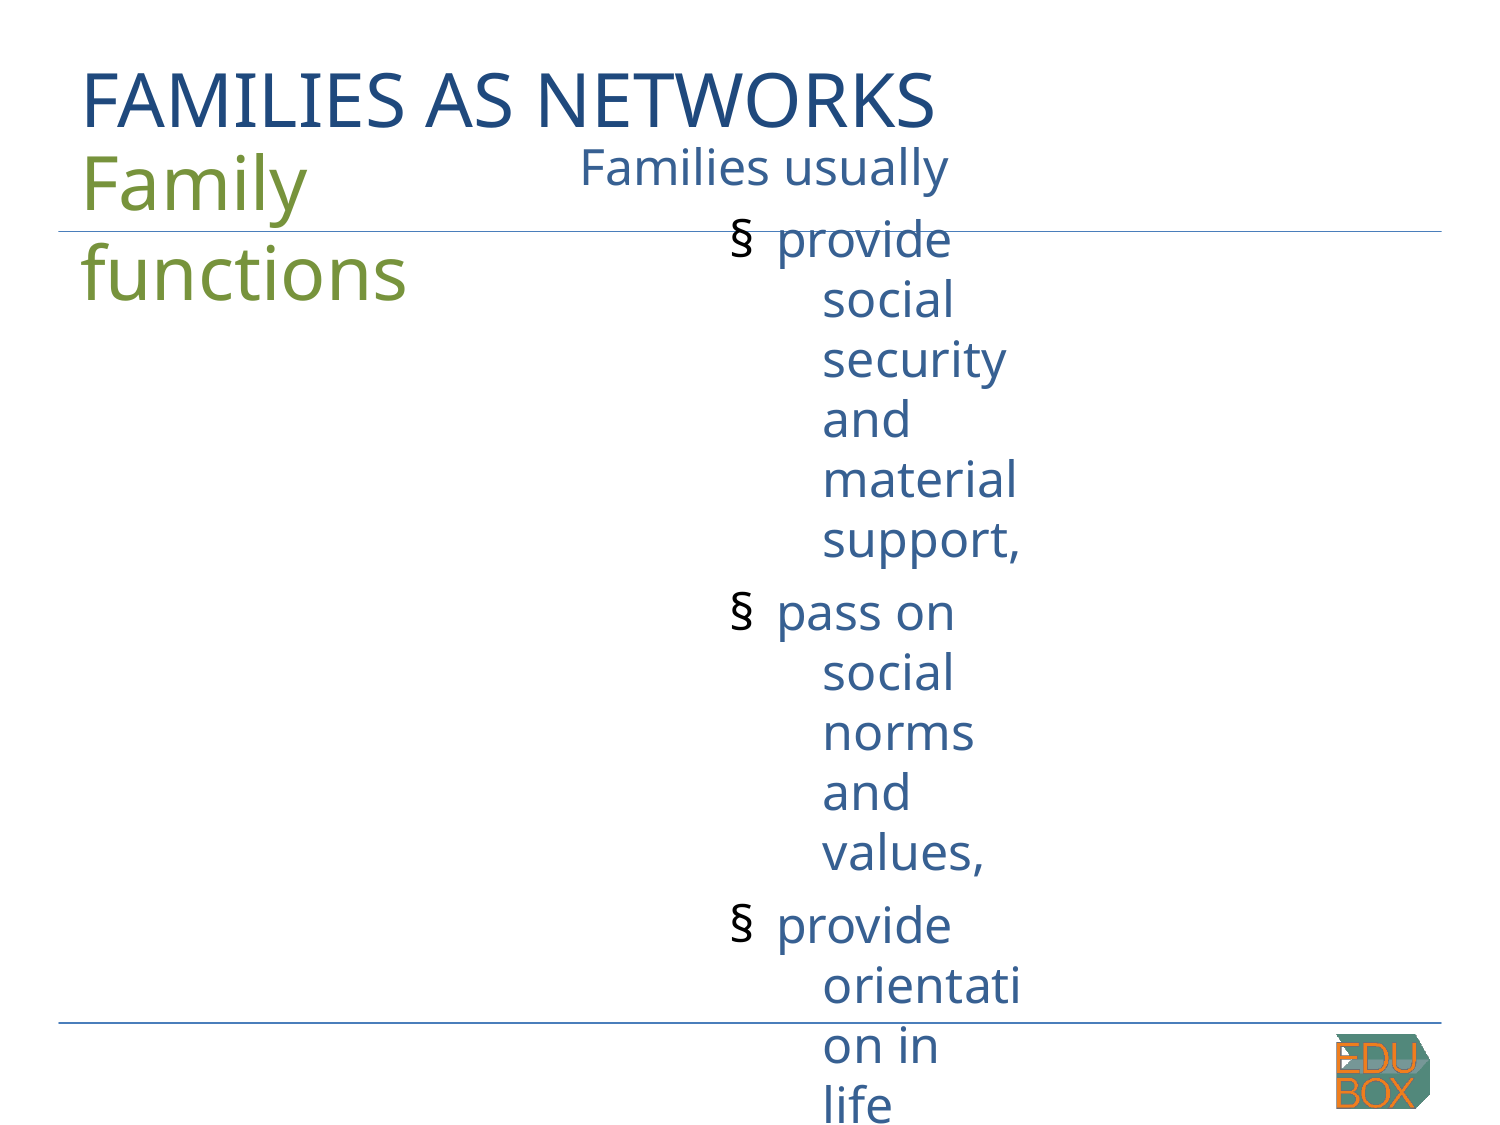

FAMILIES AS NETWORKS
# Family functions
Families usually
provide social security and material support,
pass on social norms and values,
provide orientation in life
are responsible for our moral development, well-being and our welfare,
at times regulate the succession of positions and offices, and
generally support the maintenance of the social group and its cohesion.